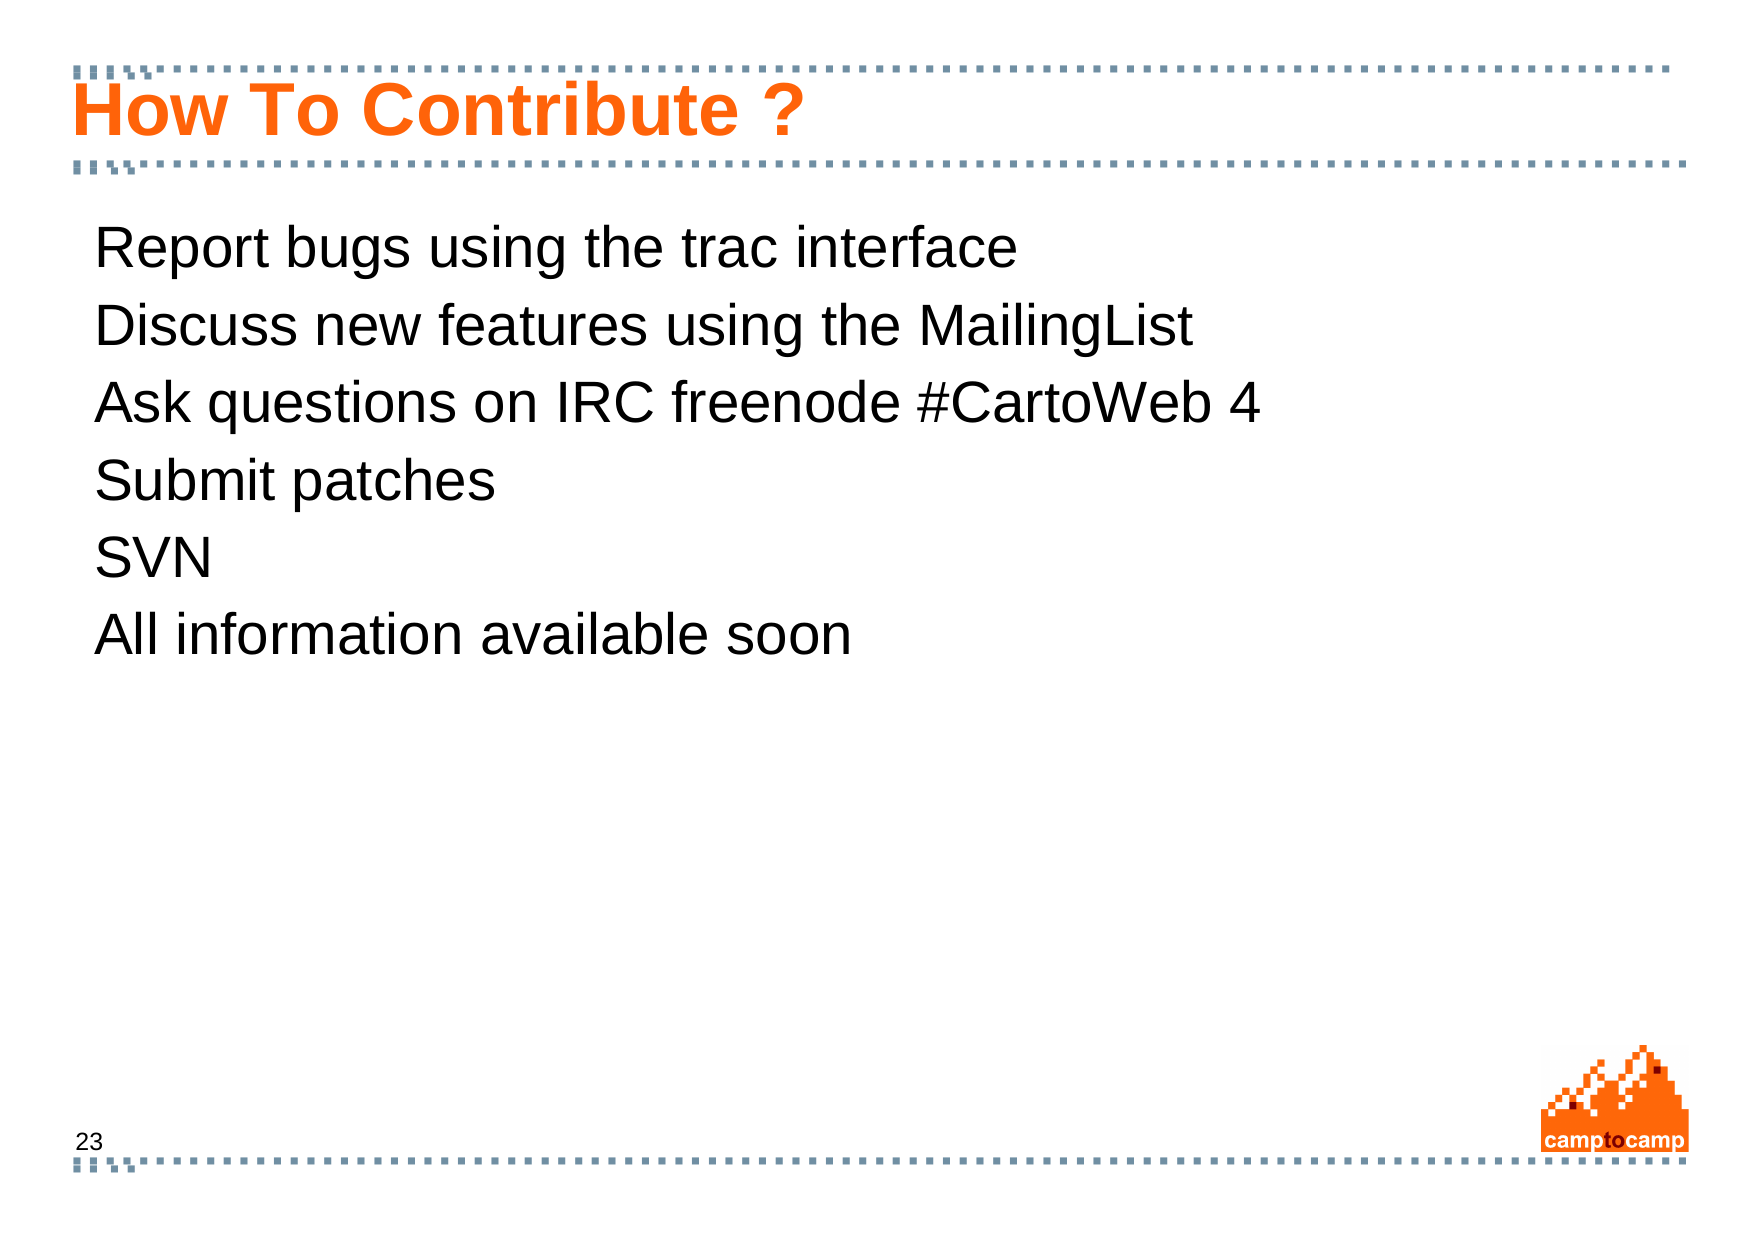

# How To Contribute ?
Report bugs using the trac interface
Discuss new features using the MailingList
Ask questions on IRC freenode #CartoWeb 4
Submit patches
SVN
All information available soon
23